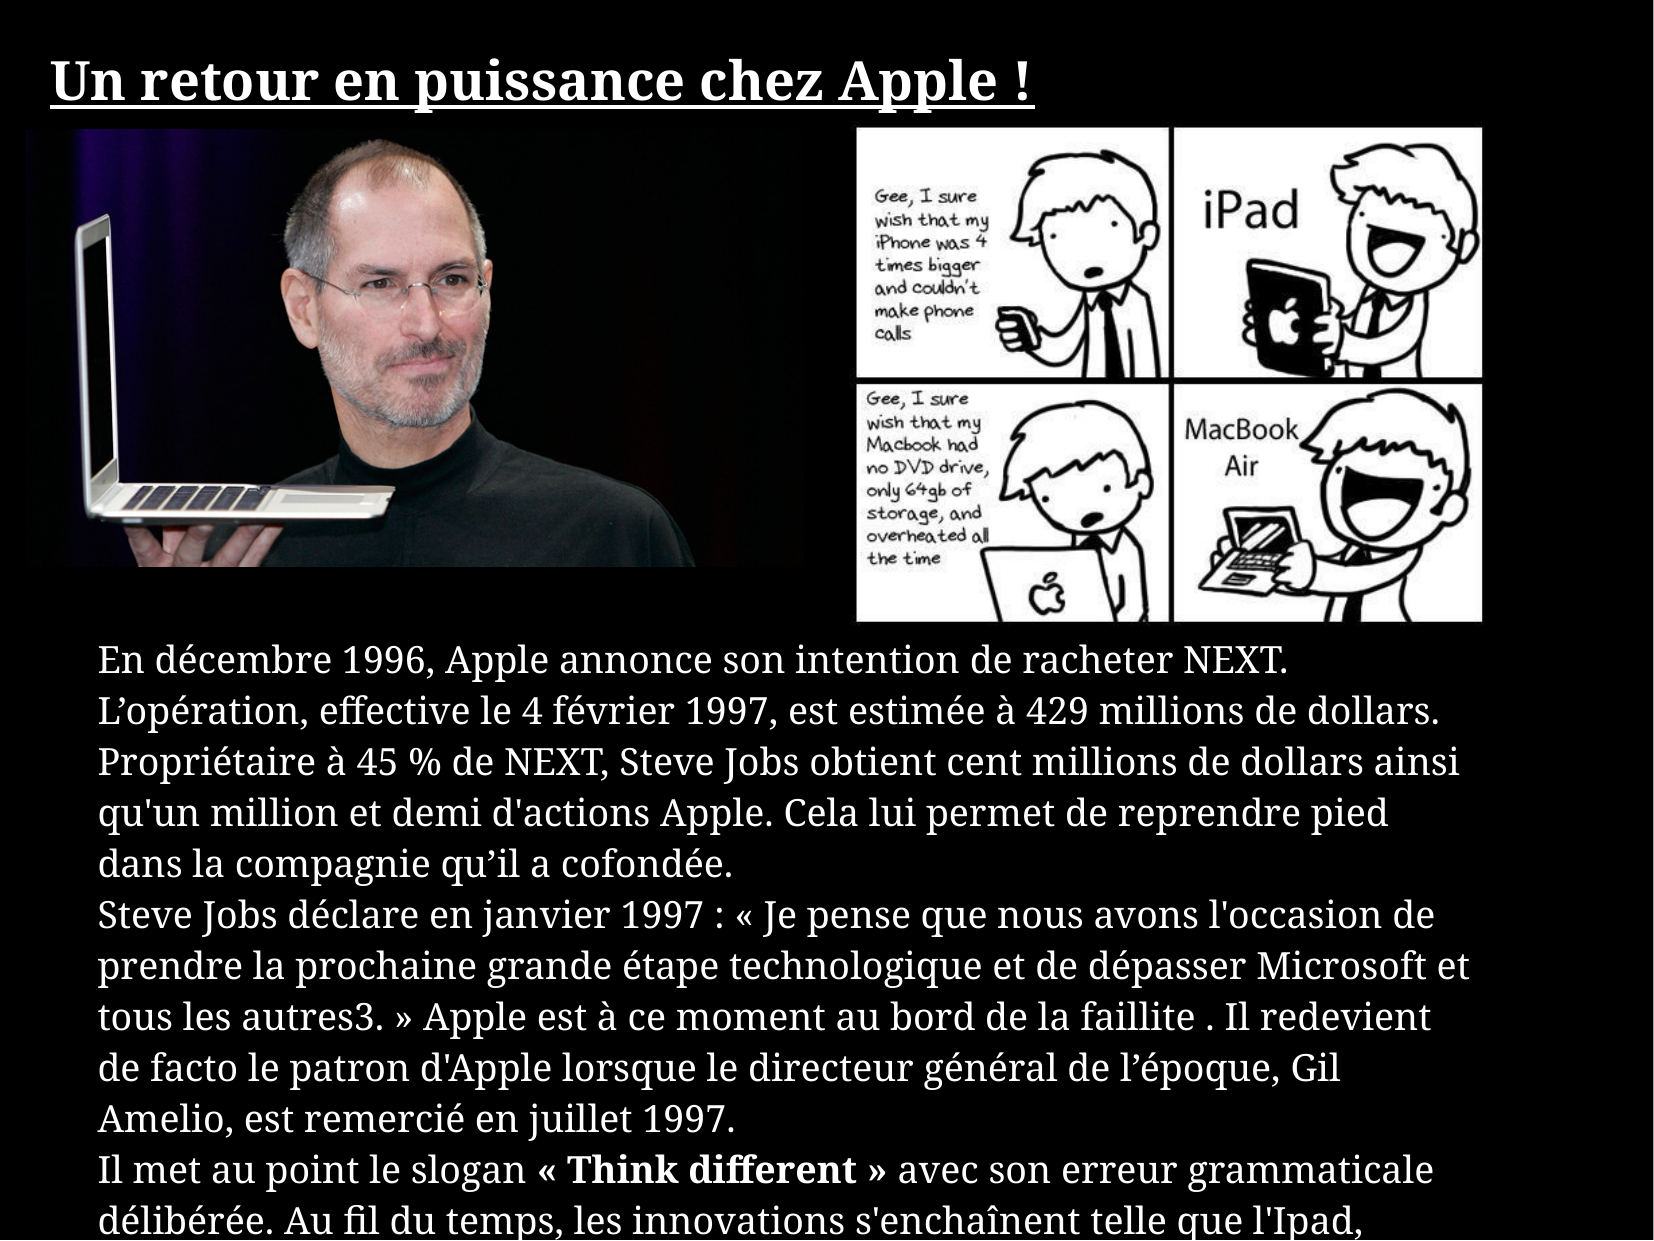

Un retour en puissance chez Apple !
En décembre 1996, Apple annonce son intention de racheter NEXT. L’opération, effective le 4 février 1997, est estimée à 429 millions de dollars. Propriétaire à 45 % de NEXT, Steve Jobs obtient cent millions de dollars ainsi qu'un million et demi d'actions Apple. Cela lui permet de reprendre pied dans la compagnie qu’il a cofondée.
Steve Jobs déclare en janvier 1997 : « Je pense que nous avons l'occasion de prendre la prochaine grande étape technologique et de dépasser Microsoft et tous les autres3. » Apple est à ce moment au bord de la faillite . Il redevient de facto le patron d'Apple lorsque le directeur général de l’époque, Gil Amelio, est remercié en juillet 1997.
Il met au point le slogan « Think different » avec son erreur grammaticale délibérée. Au fil du temps, les innovations s'enchaînent telle que l'Ipad, l'Iphone ou encore le Mac Book Pro.